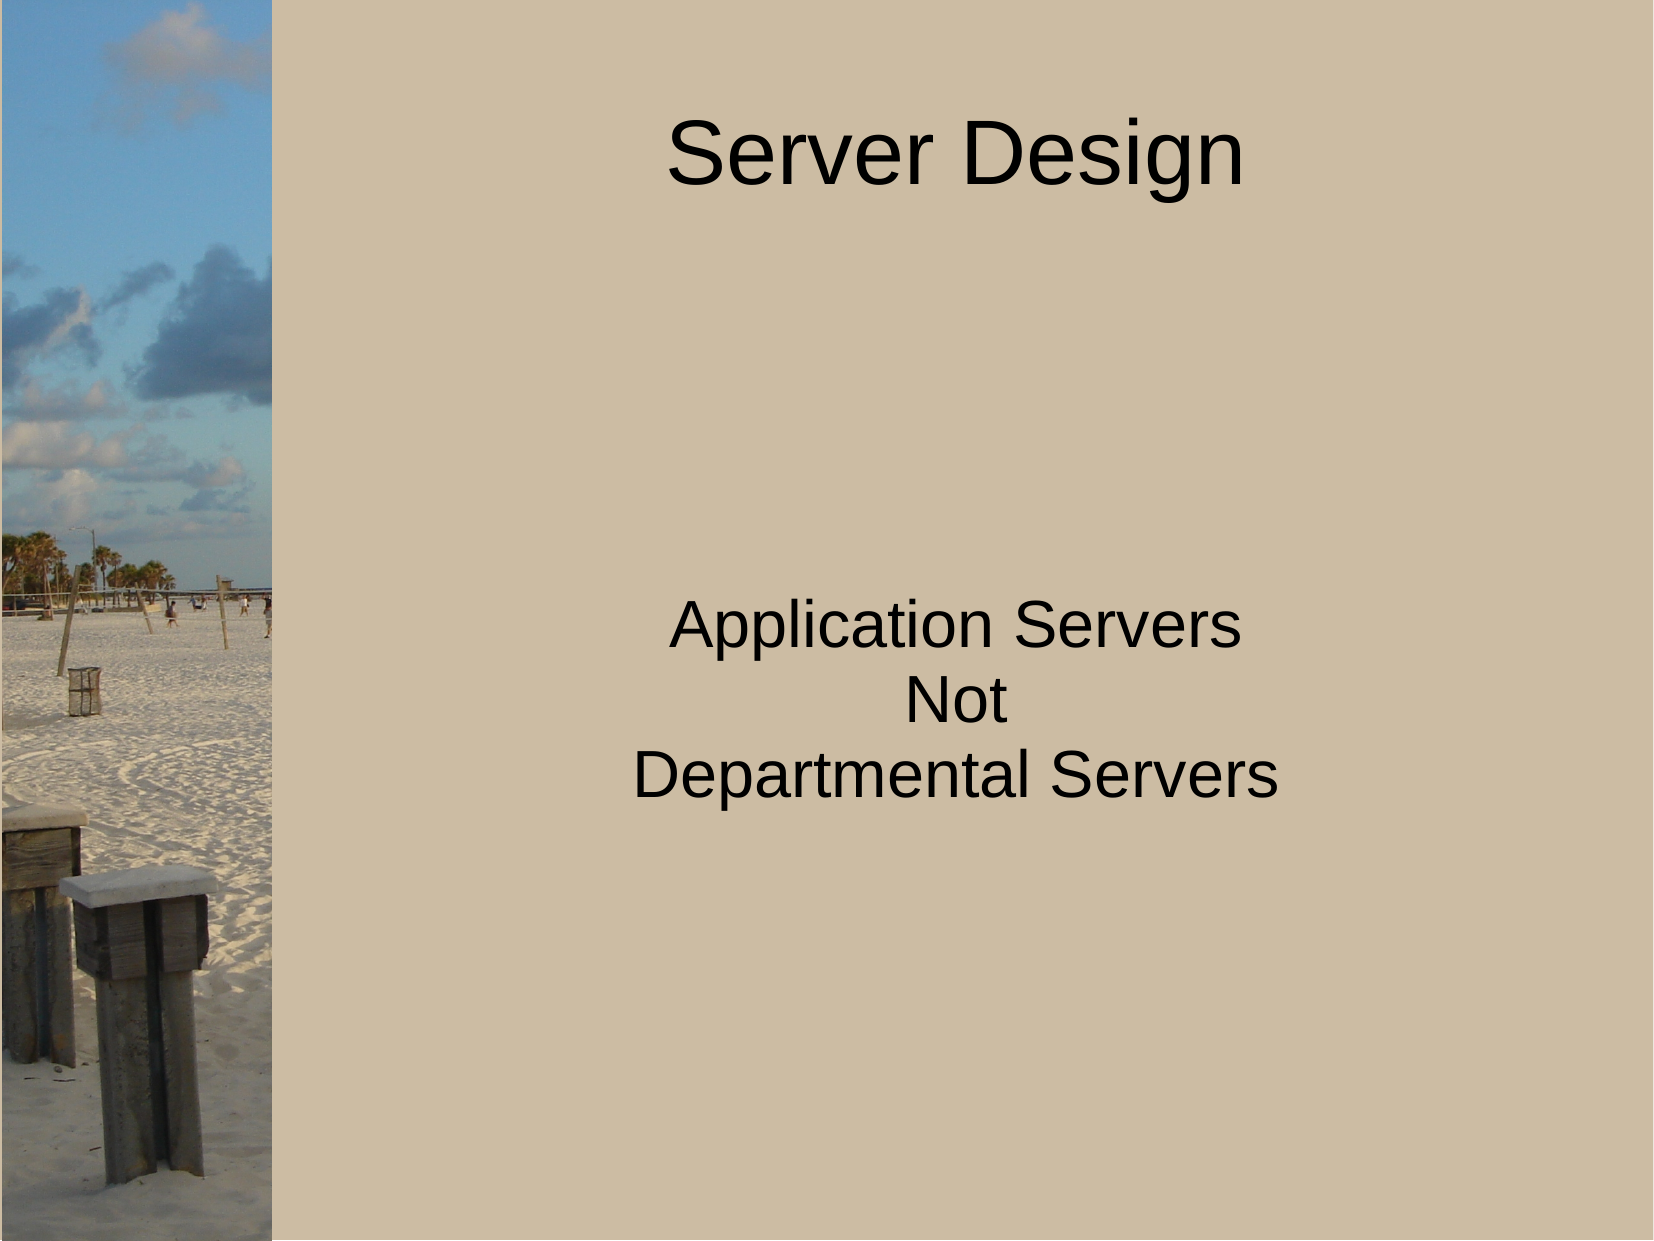

# Server Design
Application Servers
Not
Departmental Servers